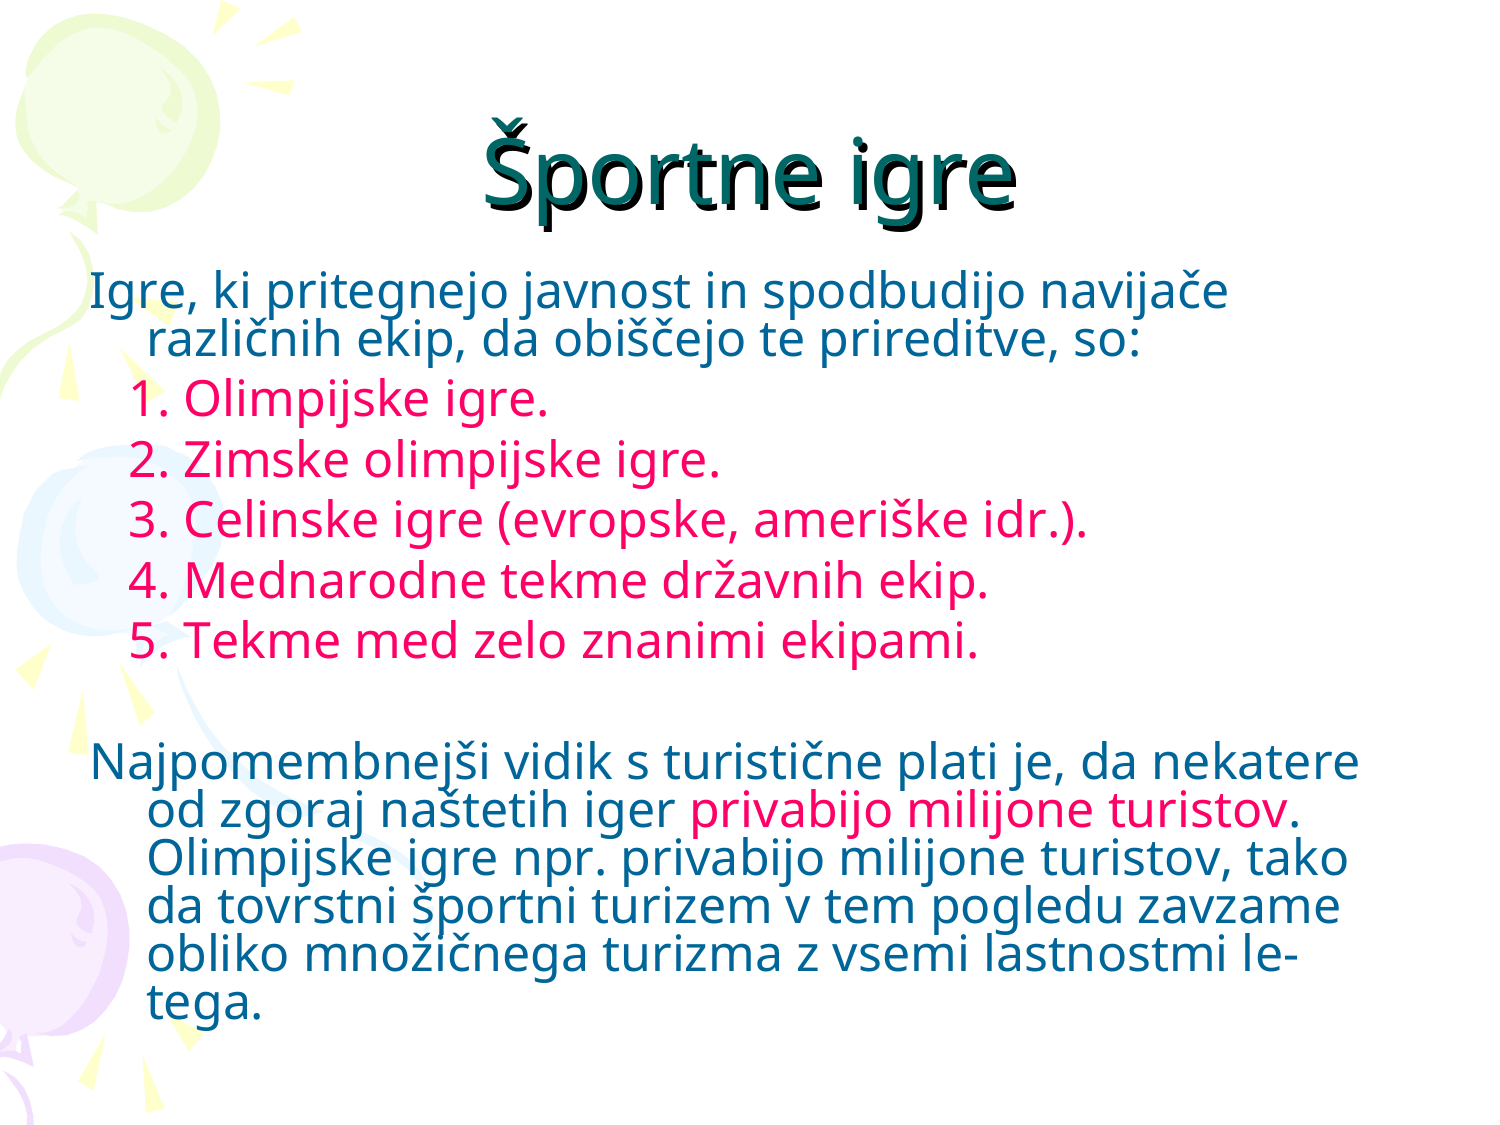

# Športne igre
Igre, ki pritegnejo javnost in spodbudijo navijače različnih ekip, da obiščejo te prireditve, so:
 1. Olimpijske igre.
 2. Zimske olimpijske igre.
 3. Celinske igre (evropske, ameriške idr.).
 4. Mednarodne tekme državnih ekip.
 5. Tekme med zelo znanimi ekipami.
Najpomembnejši vidik s turistične plati je, da nekatere od zgoraj naštetih iger privabijo milijone turistov. Olimpijske igre npr. privabijo milijone turistov, tako da tovrstni športni turizem v tem pogledu zavzame obliko množičnega turizma z vsemi lastnostmi le-tega.